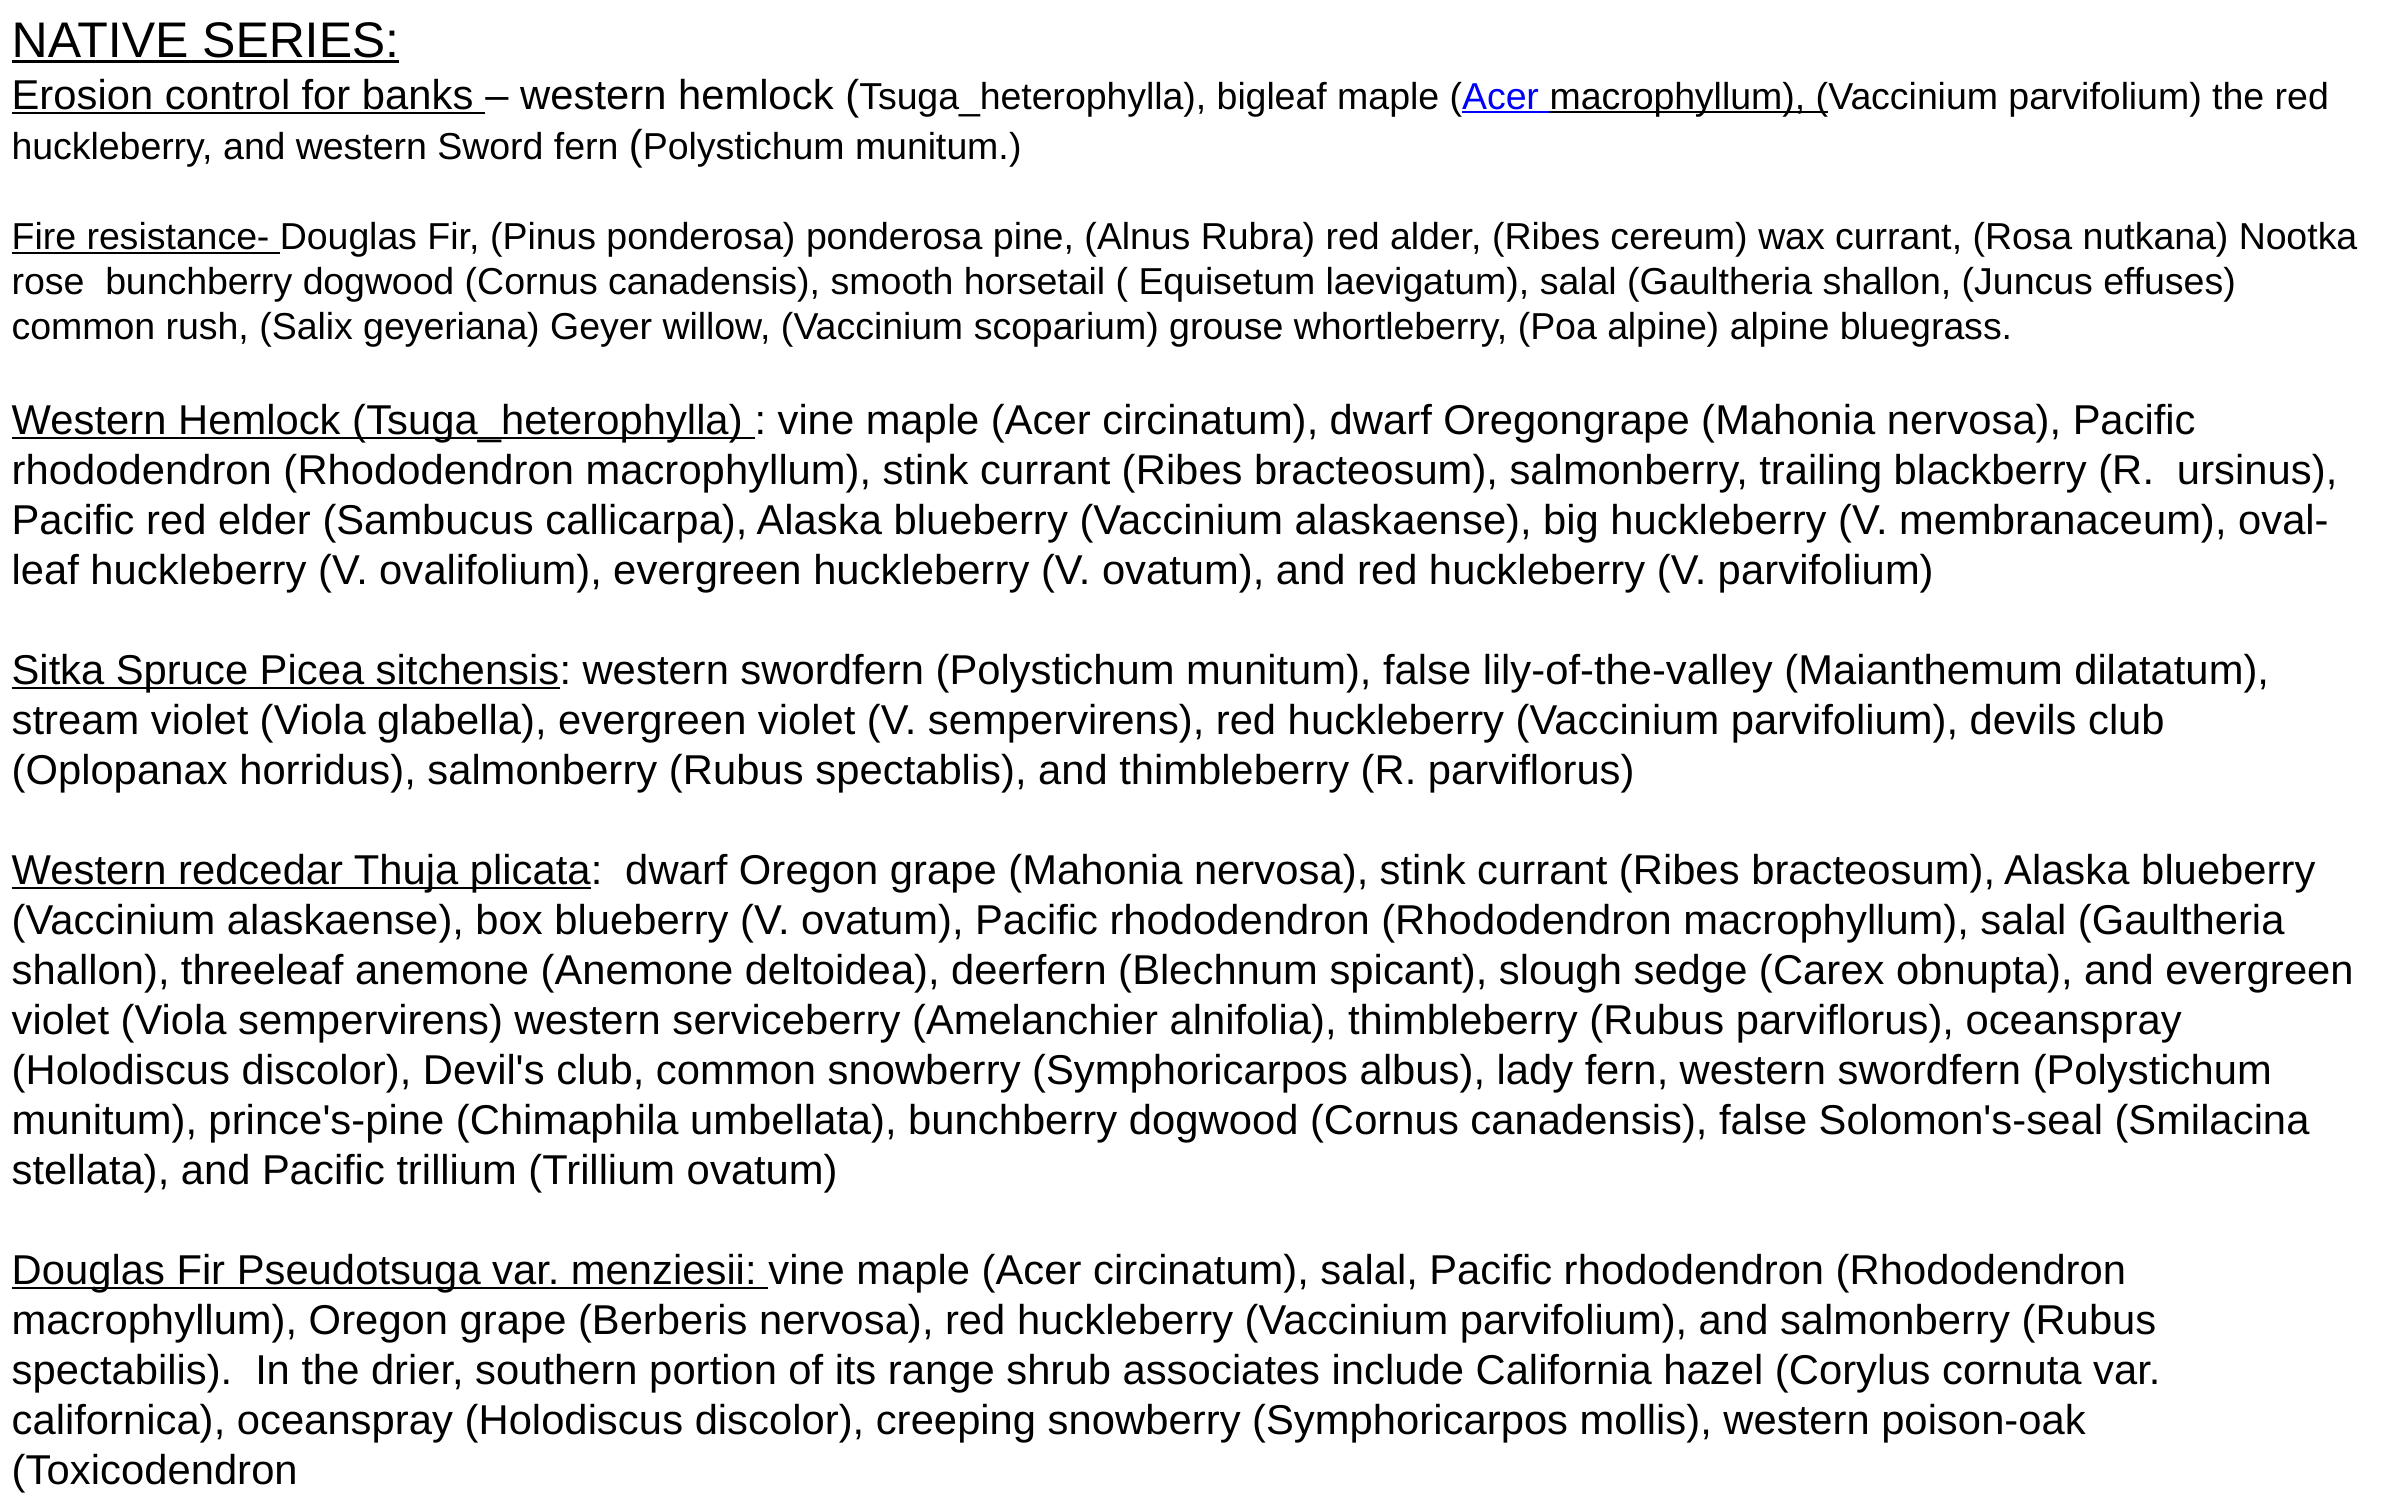

NATIVE SERIES:
Erosion control for banks – western hemlock (Tsuga_heterophylla), bigleaf maple (Acer macrophyllum), (Vaccinium parvifolium) the red huckleberry, and western Sword fern (Polystichum munitum.)
Fire resistance- Douglas Fir, (Pinus ponderosa) ponderosa pine, (Alnus Rubra) red alder, (Ribes cereum) wax currant, (Rosa nutkana) Nootka rose bunchberry dogwood (Cornus canadensis), smooth horsetail ( Equisetum laevigatum), salal (Gaultheria shallon, (Juncus effuses) common rush, (Salix geyeriana) Geyer willow, (Vaccinium scoparium) grouse whortleberry, (Poa alpine) alpine bluegrass.
Western Hemlock (Tsuga_heterophylla) : vine maple (Acer circinatum), dwarf Oregongrape (Mahonia nervosa), Pacific rhododendron (Rhododendron macrophyllum), stink currant (Ribes bracteosum), salmonberry, trailing blackberry (R. ursinus), Pacific red elder (Sambucus callicarpa), Alaska blueberry (Vaccinium alaskaense), big huckleberry (V. membranaceum), oval-leaf huckleberry (V. ovalifolium), evergreen huckleberry (V. ovatum), and red huckleberry (V. parvifolium)
Sitka Spruce Picea sitchensis: western swordfern (Polystichum munitum), false lily-of-the-valley (Maianthemum dilatatum), stream violet (Viola glabella), evergreen violet (V. sempervirens), red huckleberry (Vaccinium parvifolium), devils club (Oplopanax horridus), salmonberry (Rubus spectablis), and thimbleberry (R. parviflorus)
Western redcedar Thuja plicata: dwarf Oregon grape (Mahonia nervosa), stink currant (Ribes bracteosum), Alaska blueberry (Vaccinium alaskaense), box blueberry (V. ovatum), Pacific rhododendron (Rhododendron macrophyllum), salal (Gaultheria shallon), threeleaf anemone (Anemone deltoidea), deerfern (Blechnum spicant), slough sedge (Carex obnupta), and evergreen violet (Viola sempervirens) western serviceberry (Amelanchier alnifolia), thimbleberry (Rubus parviflorus), oceanspray (Holodiscus discolor), Devil's club, common snowberry (Symphoricarpos albus), lady fern, western swordfern (Polystichum munitum), prince's-pine (Chimaphila umbellata), bunchberry dogwood (Cornus canadensis), false Solomon's-seal (Smilacina stellata), and Pacific trillium (Trillium ovatum)
Douglas Fir Pseudotsuga var. menziesii: vine maple (Acer circinatum), salal, Pacific rhododendron (Rhododendron macrophyllum), Oregon grape (Berberis nervosa), red huckleberry (Vaccinium parvifolium), and salmonberry (Rubus spectabilis). In the drier, southern portion of its range shrub associates include California hazel (Corylus cornuta var. californica), oceanspray (Holodiscus discolor), creeping snowberry (Symphoricarpos mollis), western poison-oak (Toxicodendron
diversilobum), ceanothus (Ceanothus spp.), and manzanita (Arctostaphylos spp.)